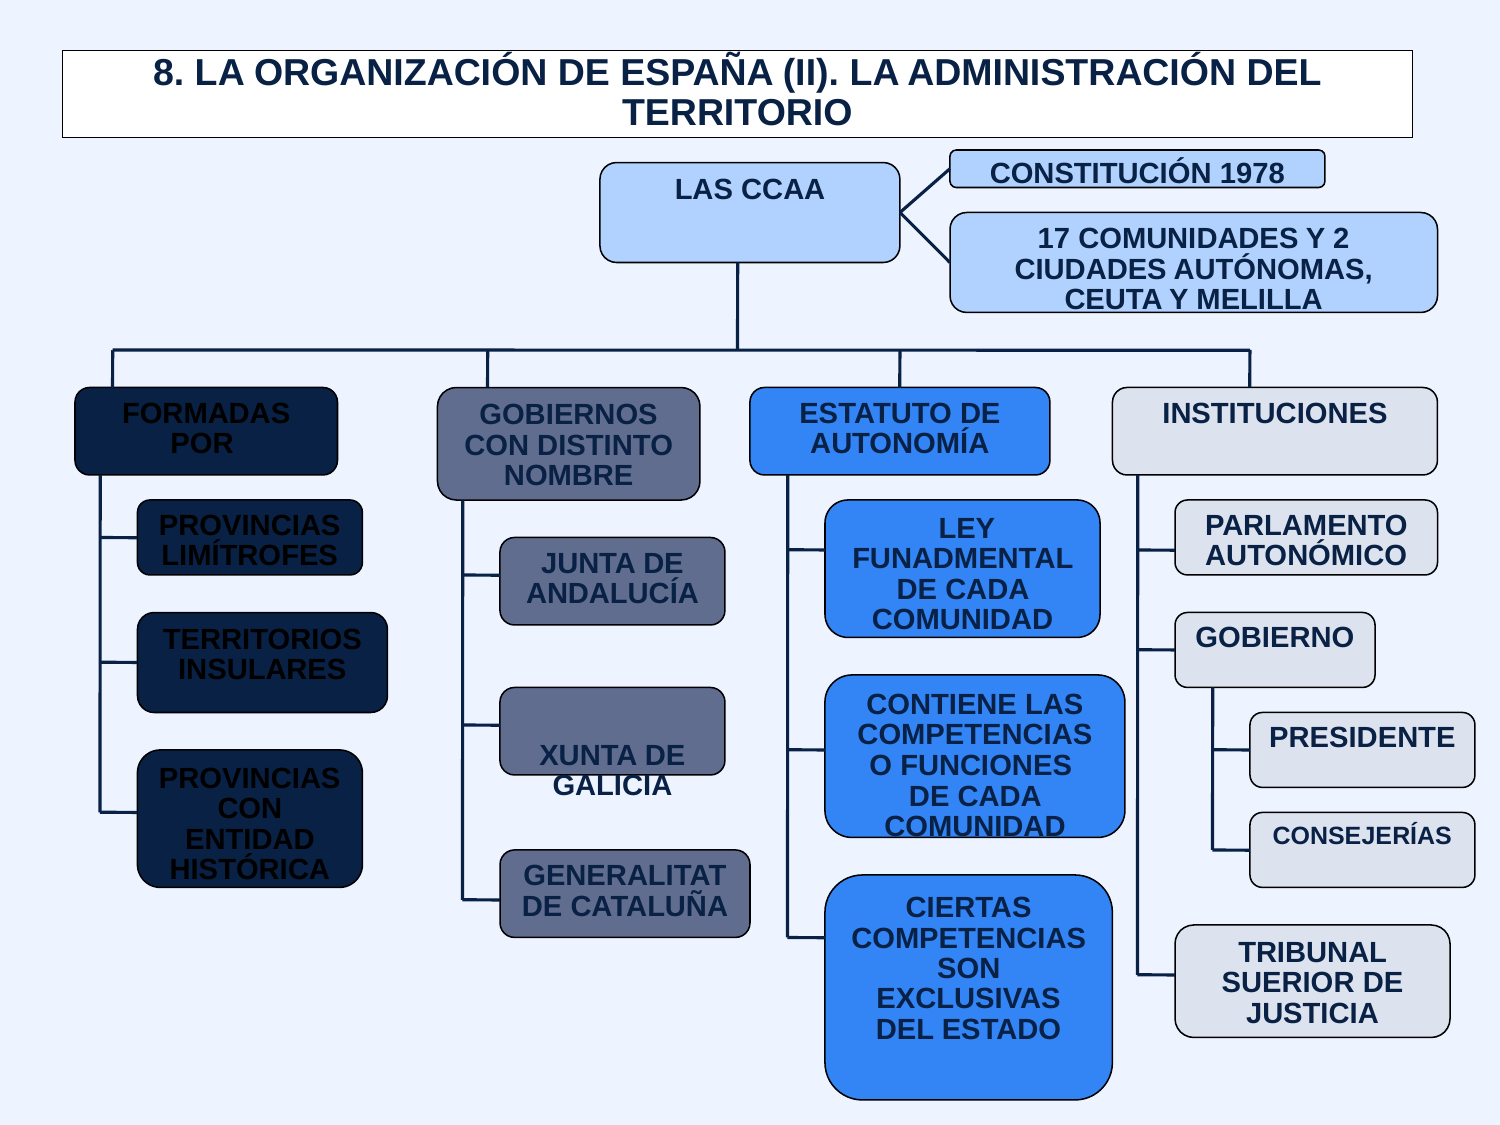

# 8. LA ORGANIZACIÓN DE ESPAÑA (II). LA ADMINISTRACIÓN DEL TERRITORIO
CONSTITUCIÓN 1978
LAS CCAA
17 COMUNIDADES Y 2 CIUDADES AUTÓNOMAS, CEUTA Y MELILLA
FORMADAS POR
GOBIERNOS CON DISTINTO NOMBRE
ESTATUTO DE AUTONOMÍA
INSTITUCIONES
PROVINCIAS LIMÍTROFES
 LEY FUNADMENTAL DE CADA COMUNIDAD
PARLAMENTO AUTONÓMICO
JUNTA DE ANDALUCÍA
TERRITORIOS INSULARES
GOBIERNO
CONTIENE LAS COMPETENCIAS O FUNCIONES DE CADA COMUNIDAD
XUNTA DE GALICIA
PRESIDENTE
PROVINCIAS CON ENTIDAD HISTÓRICA
CONSEJERÍAS
GENERALITAT DE CATALUÑA
CIERTAS COMPETENCIAS SON EXCLUSIVAS DEL ESTADO
TRIBUNAL SUERIOR DE JUSTICIA